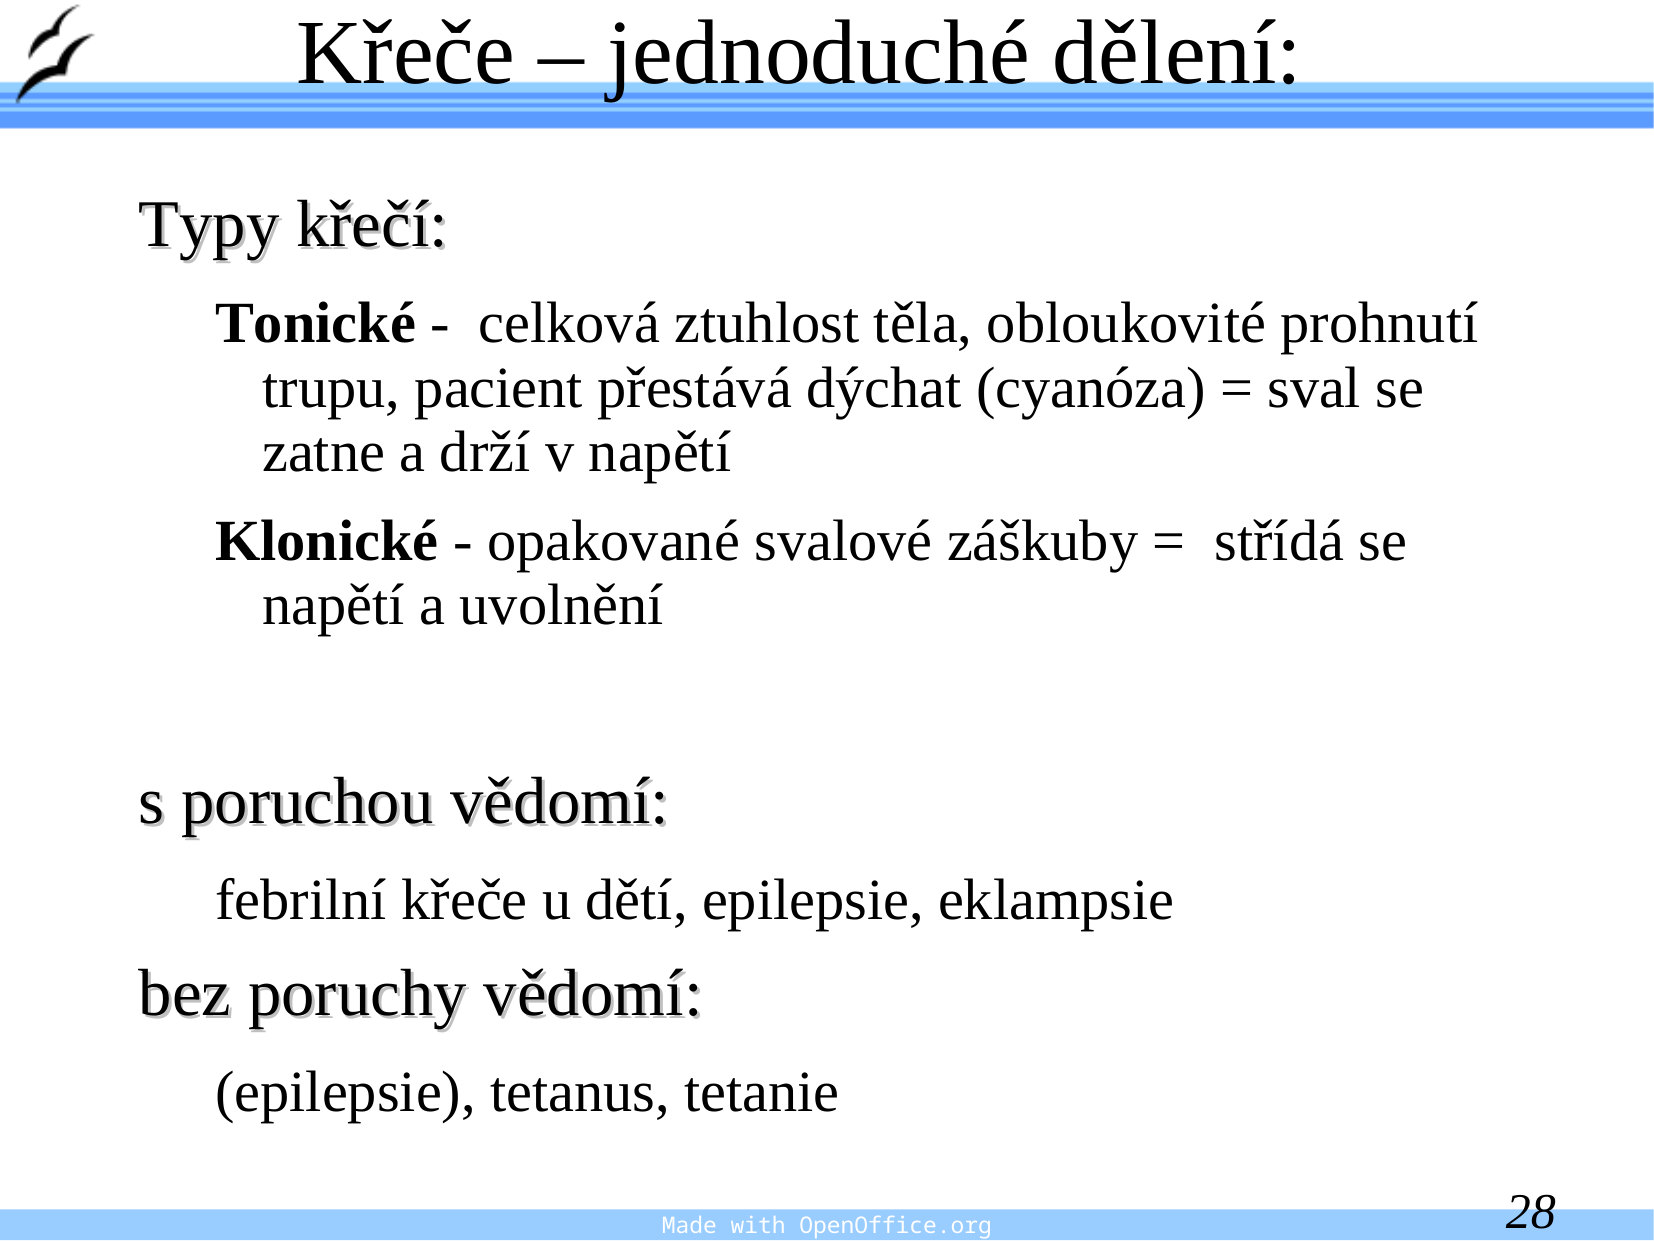

# Křeče – jednoduché dělení:
Typy křečí:
Tonické - celková ztuhlost těla, obloukovité prohnutí trupu, pacient přestává dýchat (cyanóza) = sval se zatne a drží v napětí
Klonické - opakované svalové záškuby = střídá se napětí a uvolnění
s poruchou vědomí:
febrilní křeče u dětí, epilepsie, eklampsie
bez poruchy vědomí:
(epilepsie), tetanus, tetanie